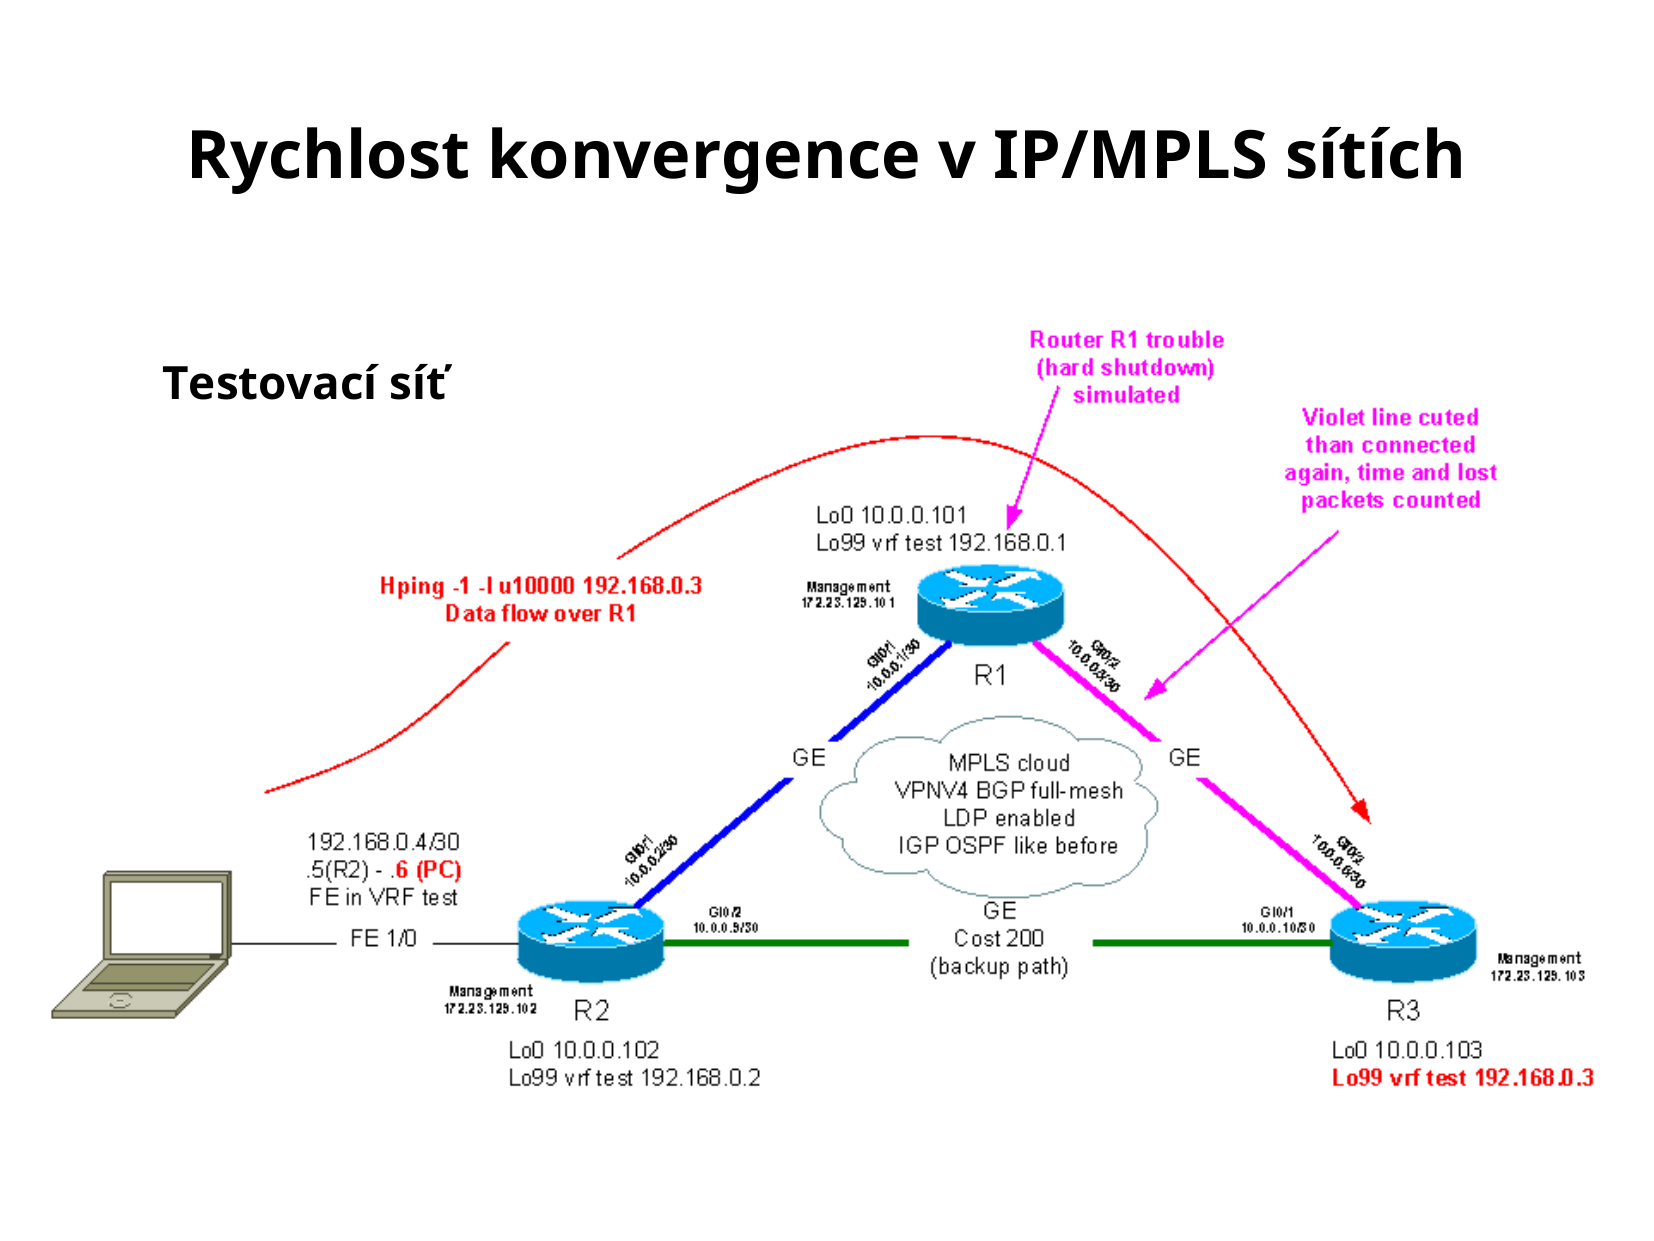

# Rychlost konvergence v IP/MPLS sítích
Testovací síť